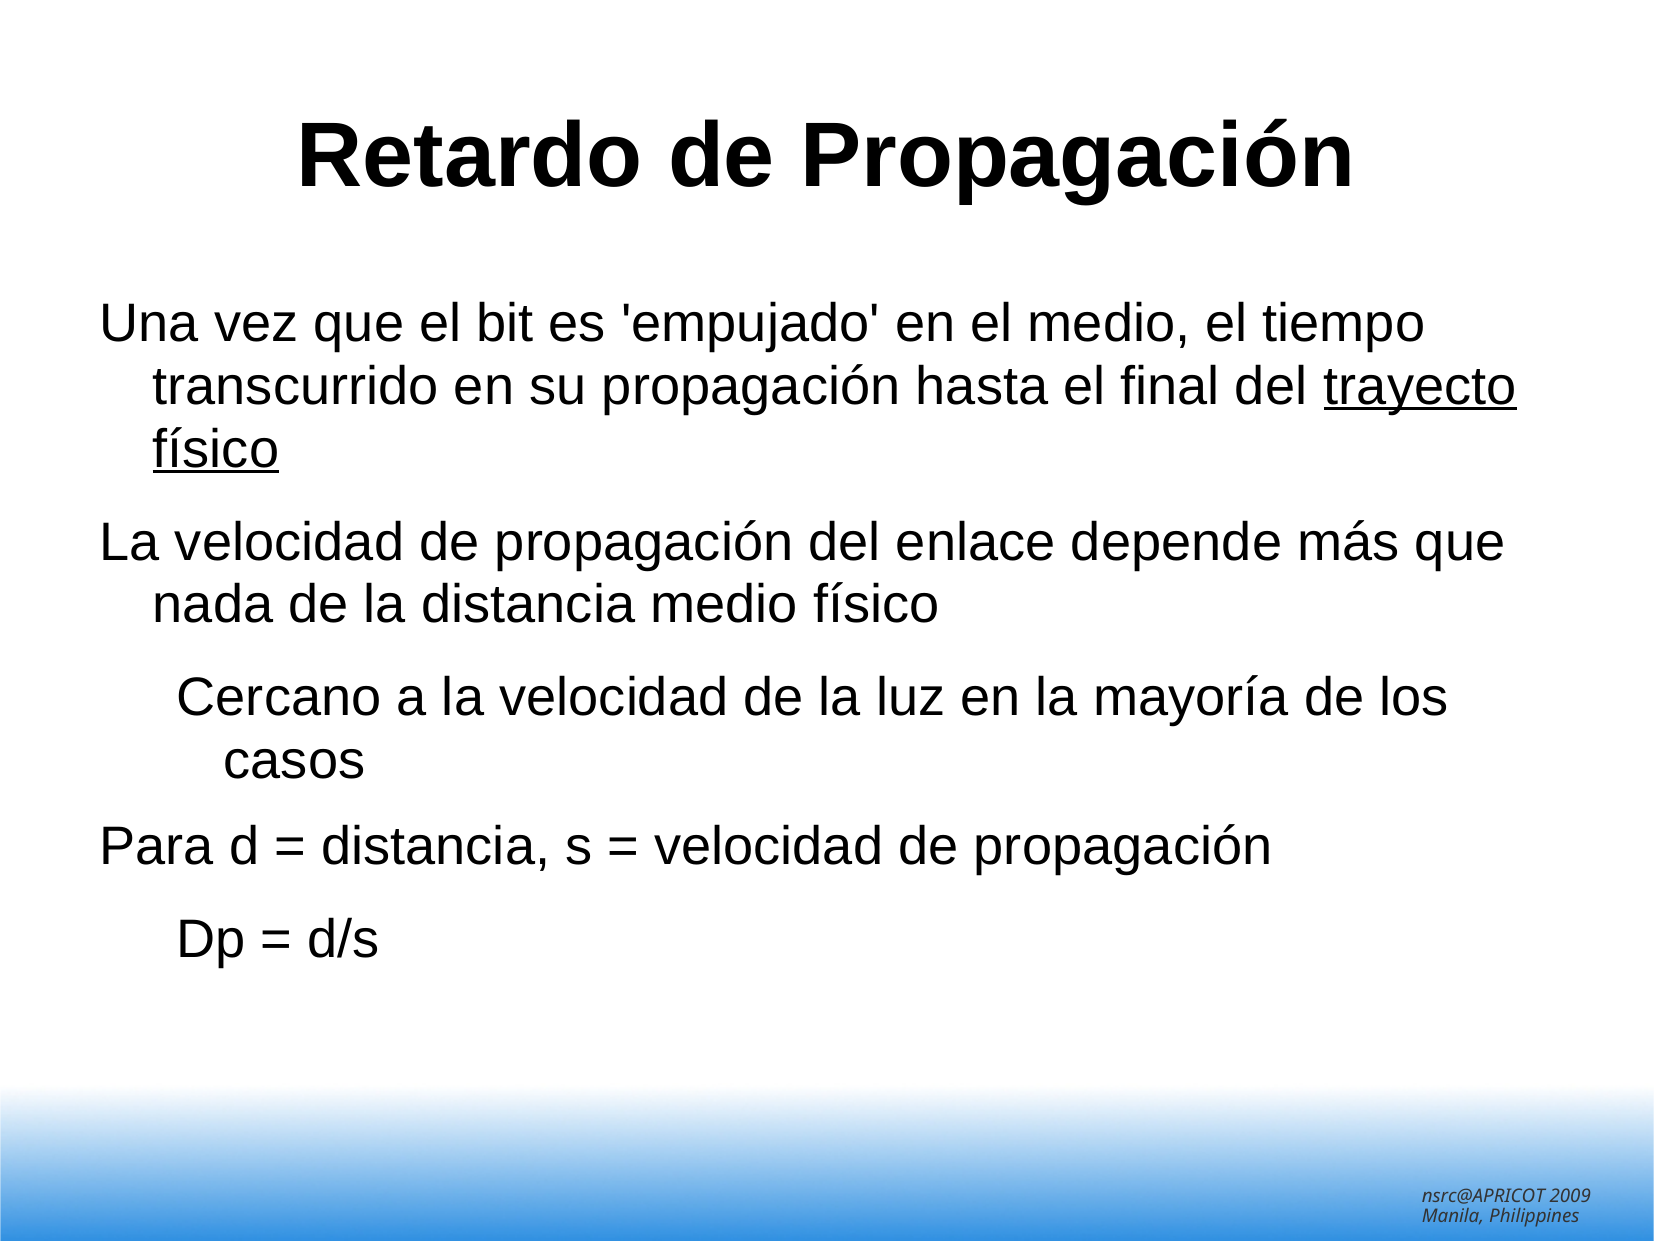

Retardo de Propagación
# Una vez que el bit es 'empujado' en el medio, el tiempo transcurrido en su propagación hasta el final del trayecto físico
La velocidad de propagación del enlace depende más que nada de la distancia medio físico
Cercano a la velocidad de la luz en la mayoría de los casos
Para d = distancia, s = velocidad de propagación
Dp = d/s